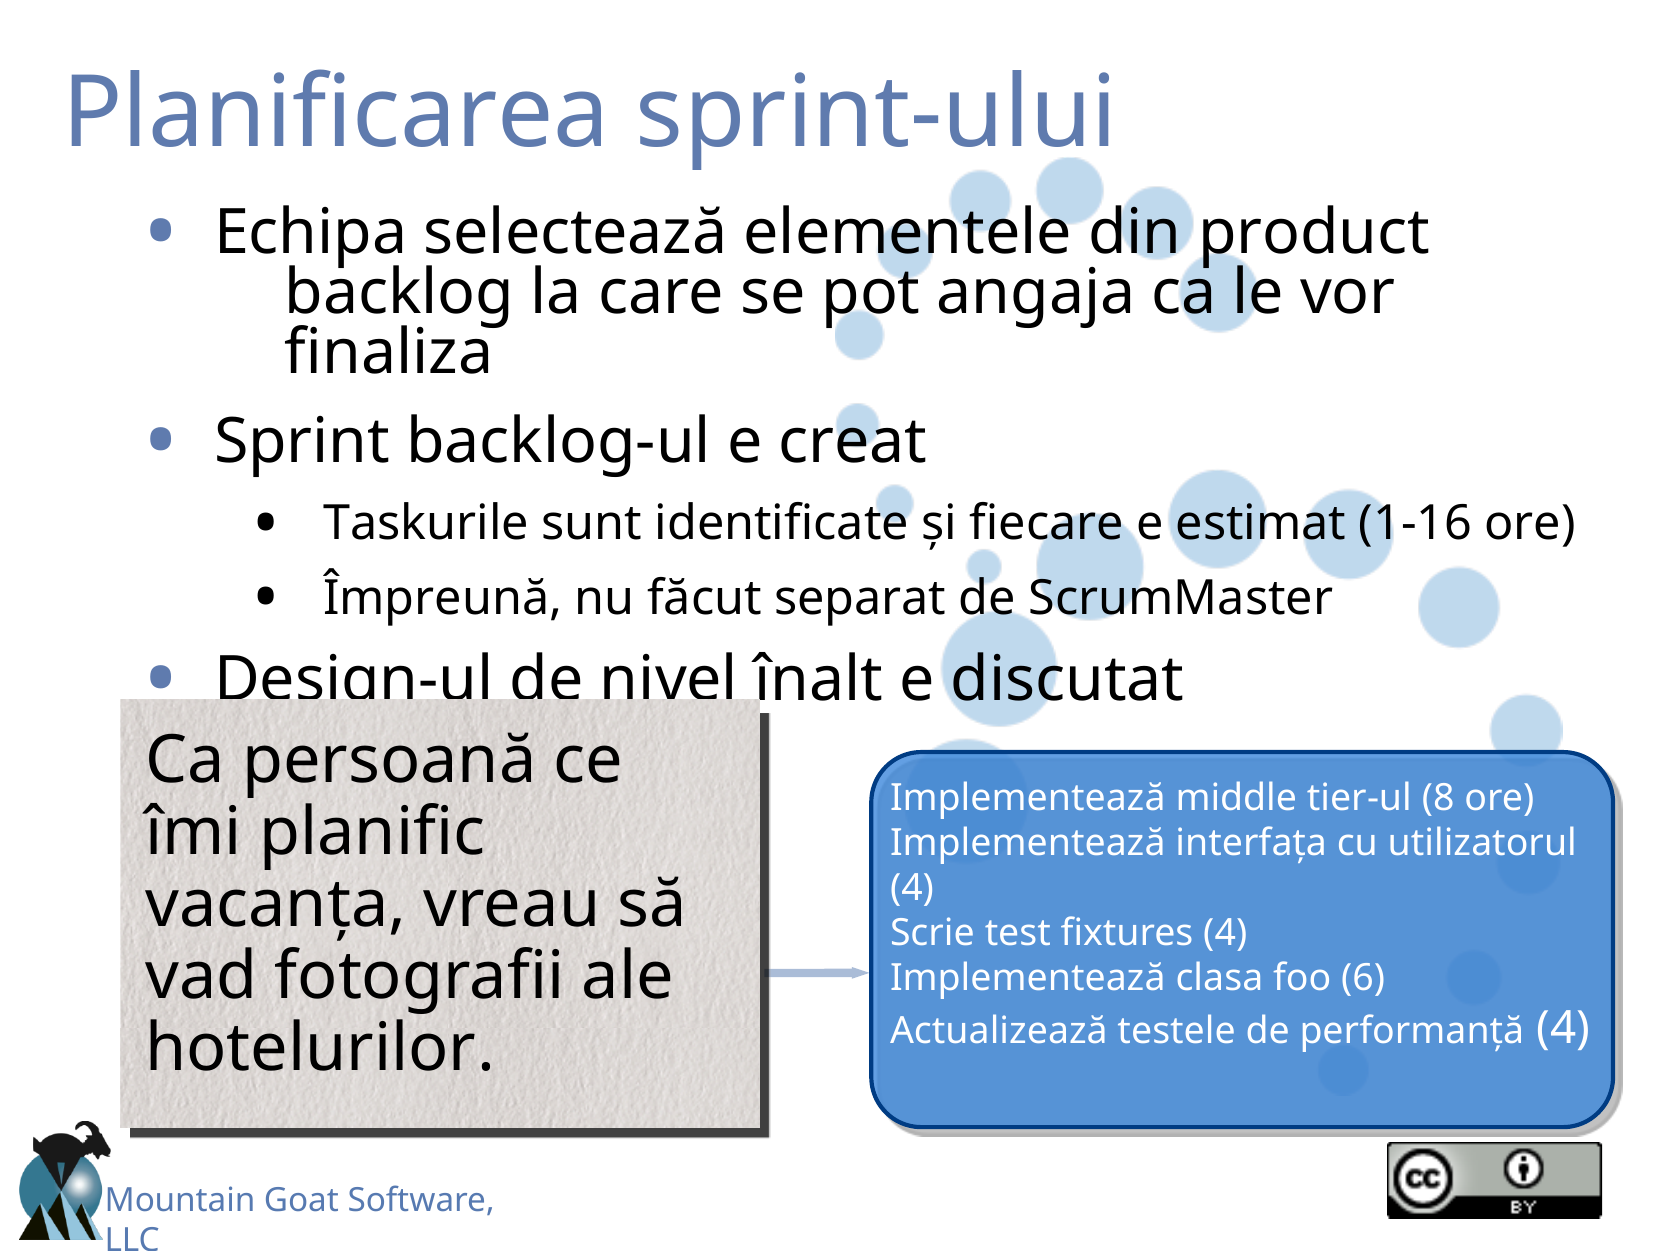

# Planificarea sprint-ului
Echipa selectează elementele din product backlog la care se pot angaja ca le vor finaliza
Sprint backlog-ul e creat
Taskurile sunt identificate și fiecare e estimat (1-16 ore)
Împreună, nu făcut separat de ScrumMaster
Design-ul de nivel înalt e discutat
Ca persoană ce îmi planific vacanța, vreau să vad fotografii ale hotelurilor.
Implementează middle tier-ul (8 ore)
Implementează interfața cu utilizatorul (4)
Scrie test fixtures (4)
Implementează clasa foo (6)
Actualizează testele de performanță (4)